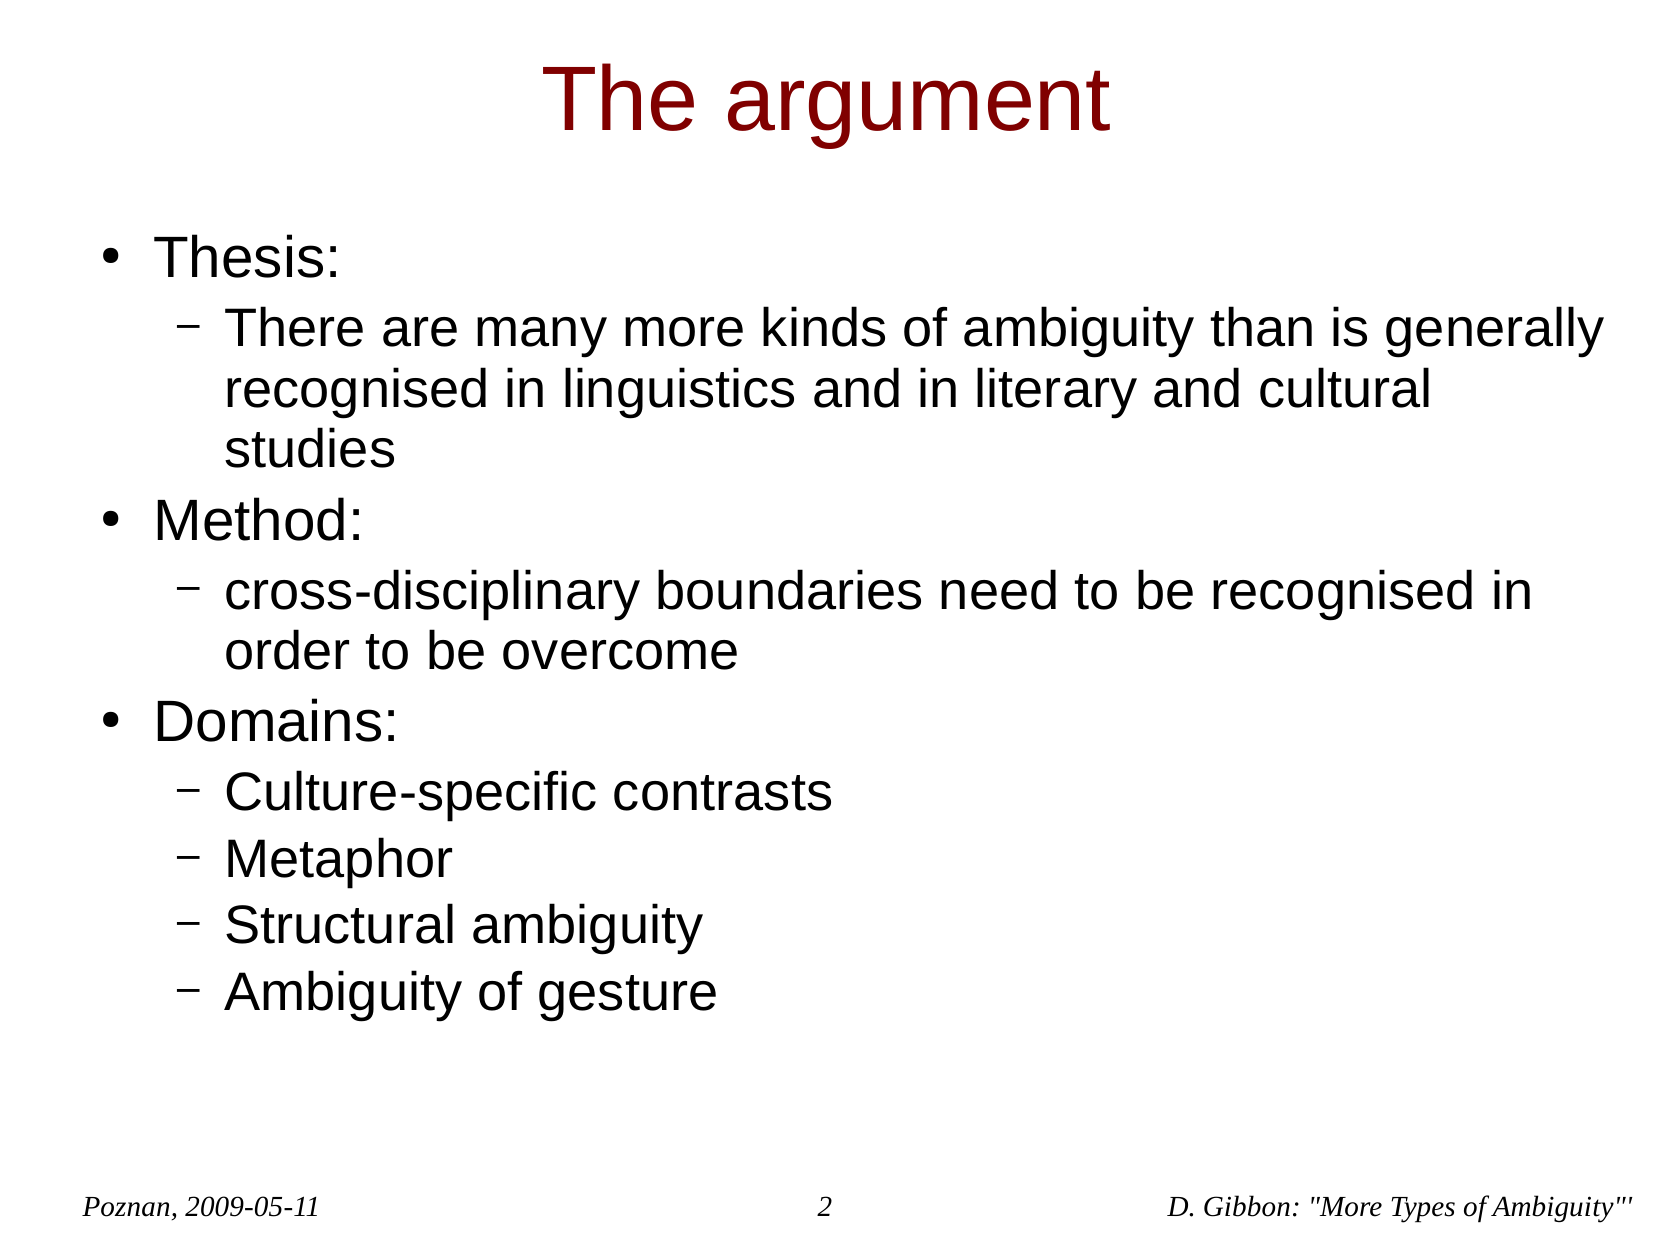

# The argument
Thesis:
There are many more kinds of ambiguity than is generally recognised in linguistics and in literary and cultural studies
Method:
cross-disciplinary boundaries need to be recognised in order to be overcome
Domains:
Culture-specific contrasts
Metaphor
Structural ambiguity
Ambiguity of gesture
Poznan, 2009-05-11
2
D. Gibbon: "More Types of Ambiguity"'